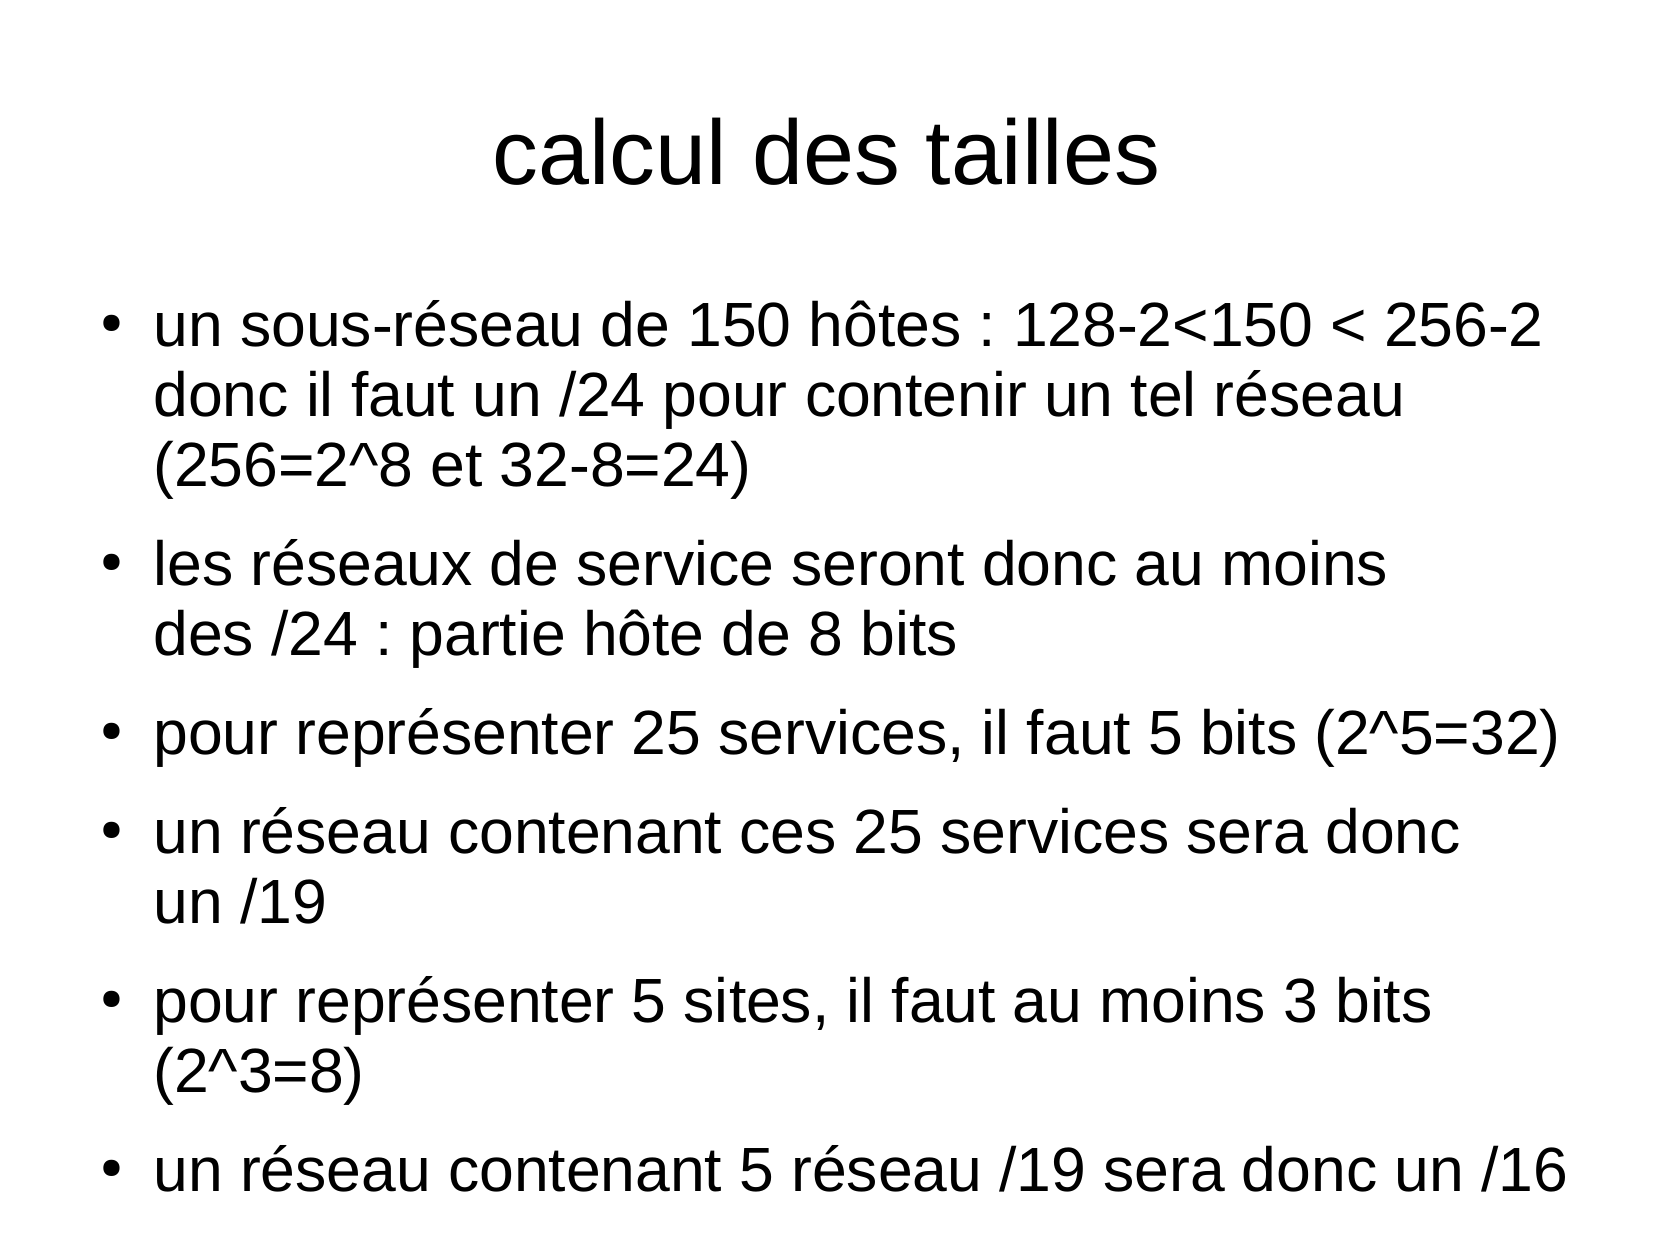

# calcul des tailles
un sous-réseau de 150 hôtes : 128-2<150 < 256-2 donc il faut un /24 pour contenir un tel réseau (256=2^8 et 32-8=24)
les réseaux de service seront donc au moins des /24 : partie hôte de 8 bits
pour représenter 25 services, il faut 5 bits (2^5=32)
un réseau contenant ces 25 services sera donc un /19
pour représenter 5 sites, il faut au moins 3 bits (2^3=8)
un réseau contenant 5 réseau /19 sera donc un /16